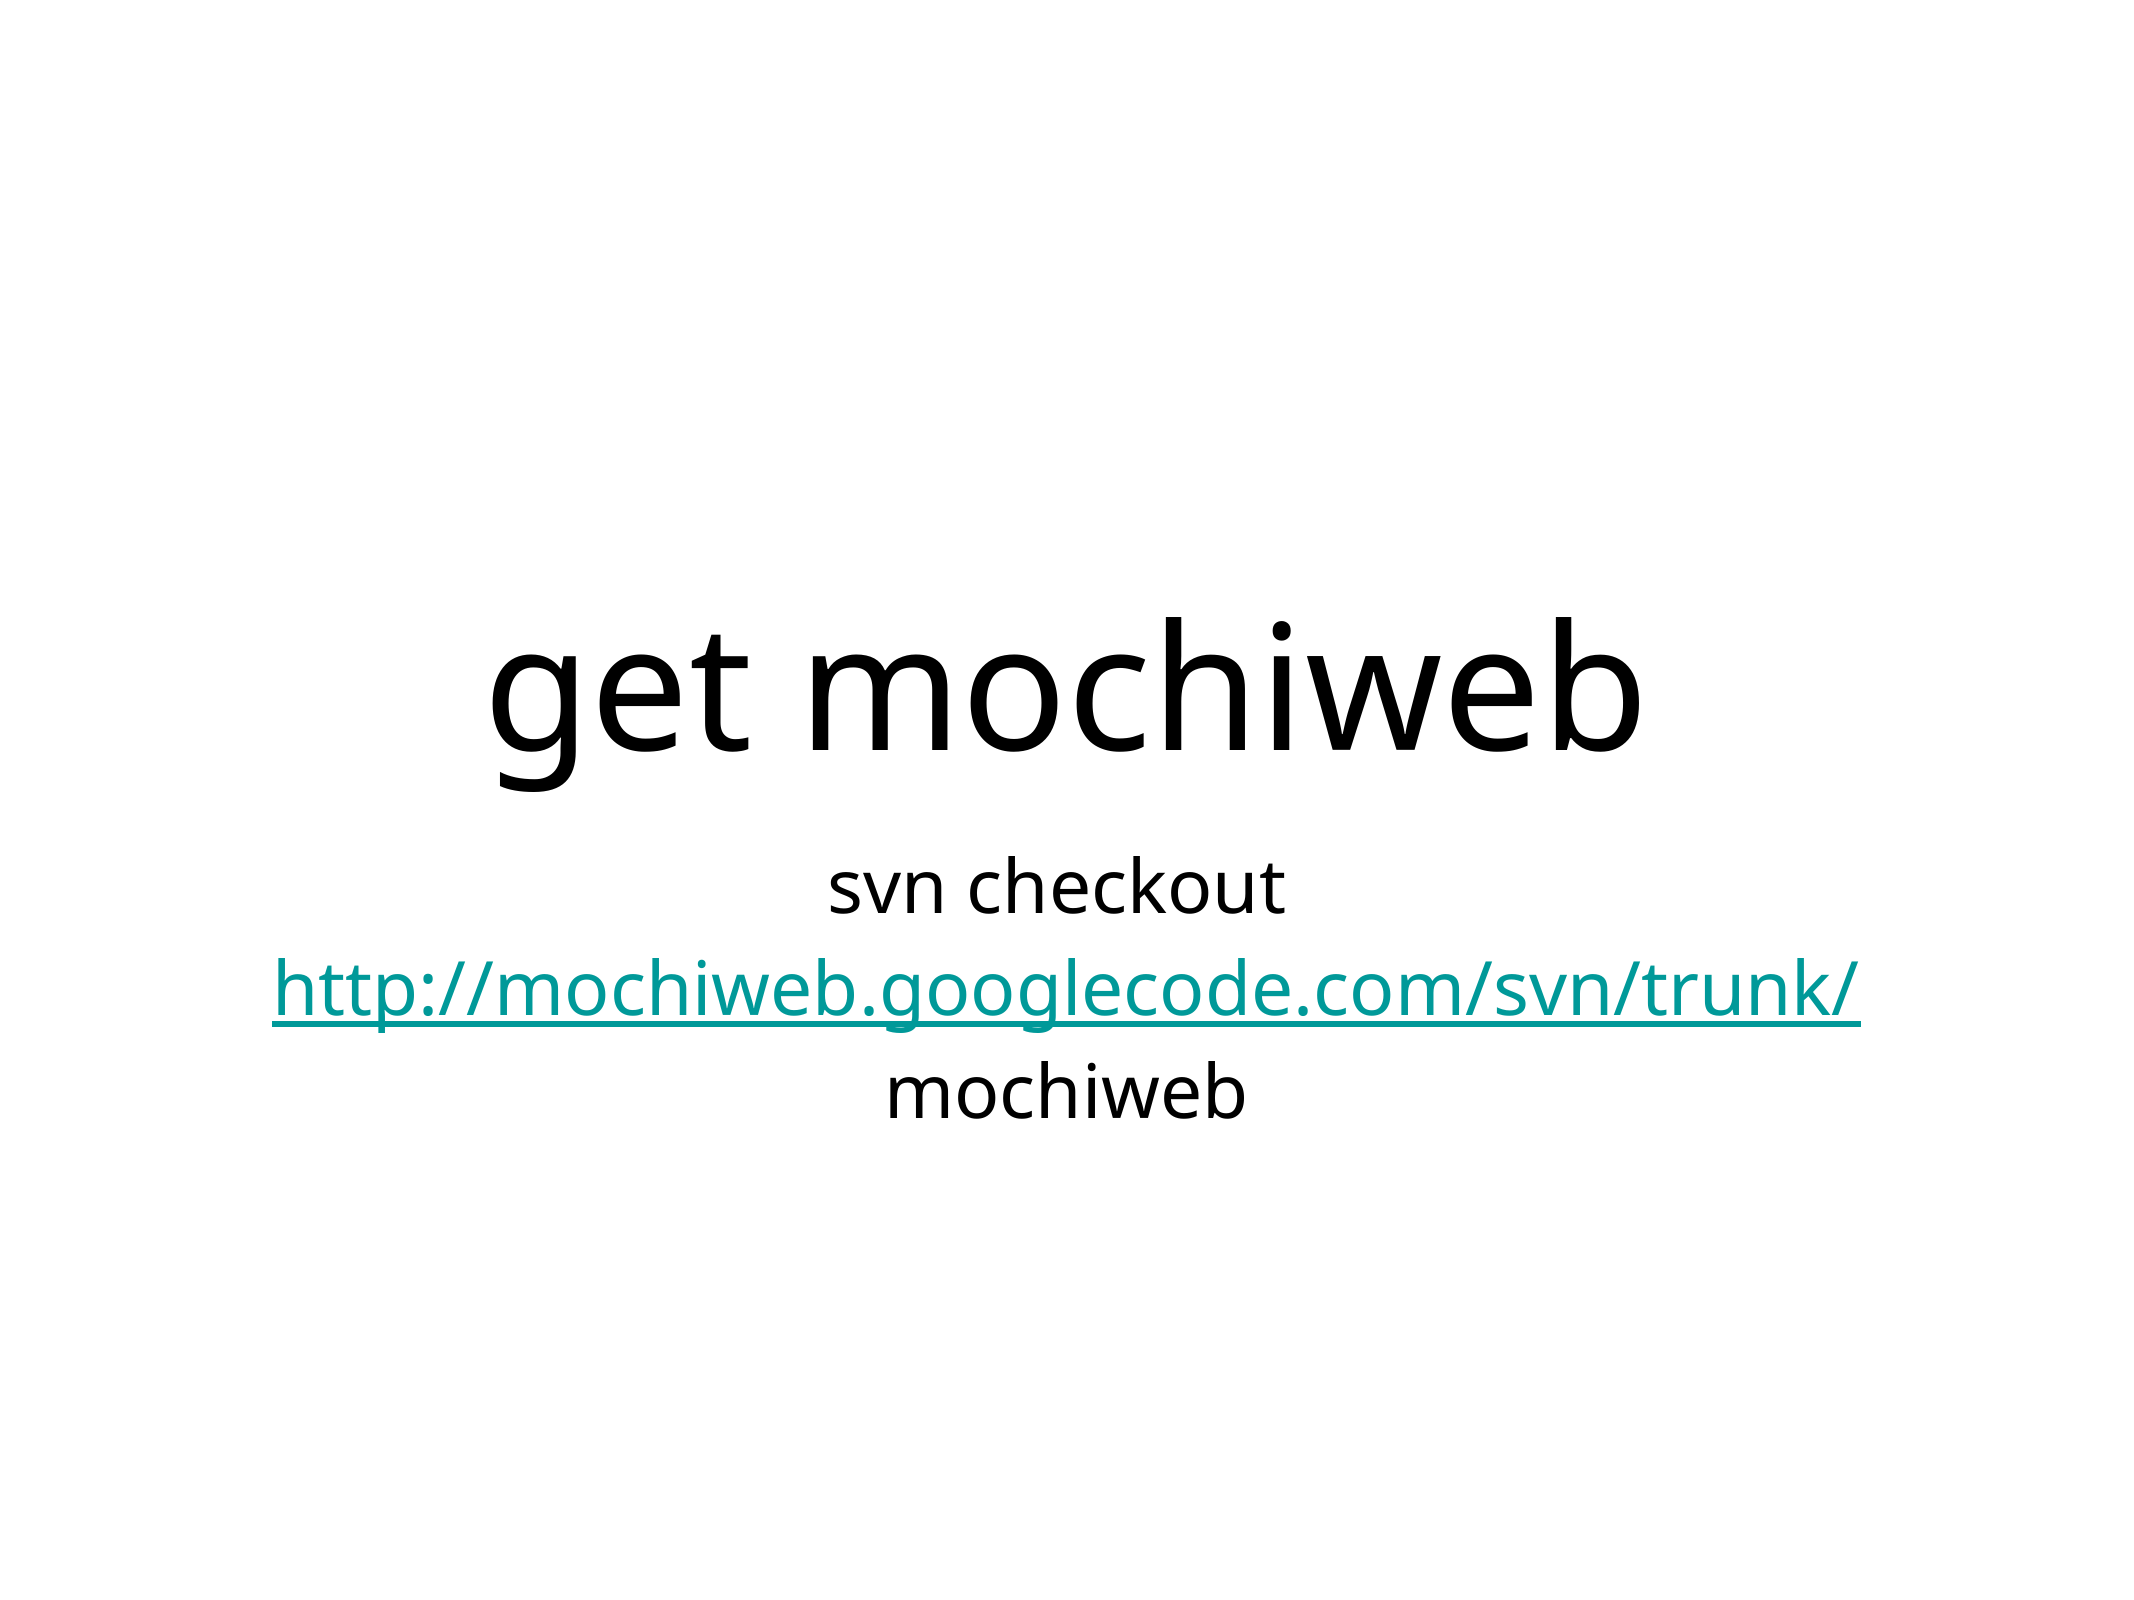

# get mochiweb
svn checkout
http://mochiweb.googlecode.com/svn/trunk/ mochiweb